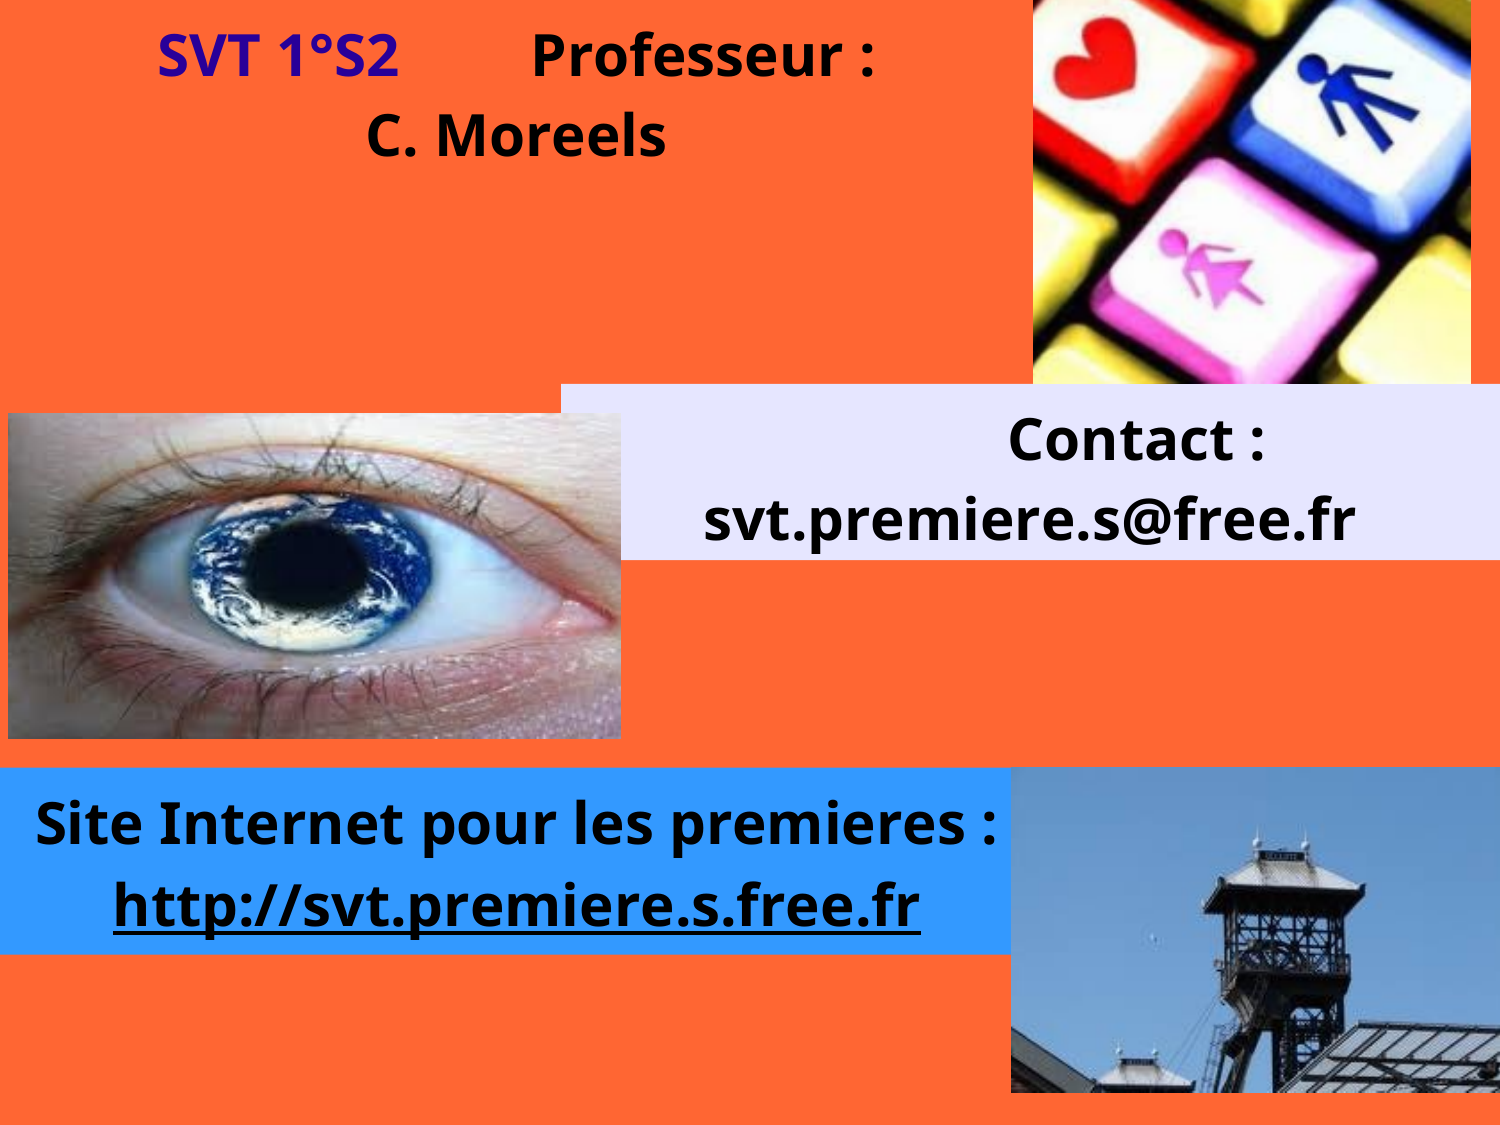

SVT 1°S2 Professeur :
C. Moreels
 Contact :
svt.premiere.s@free.fr
Site Internet pour les premieres :
http://svt.premiere.s.free.fr